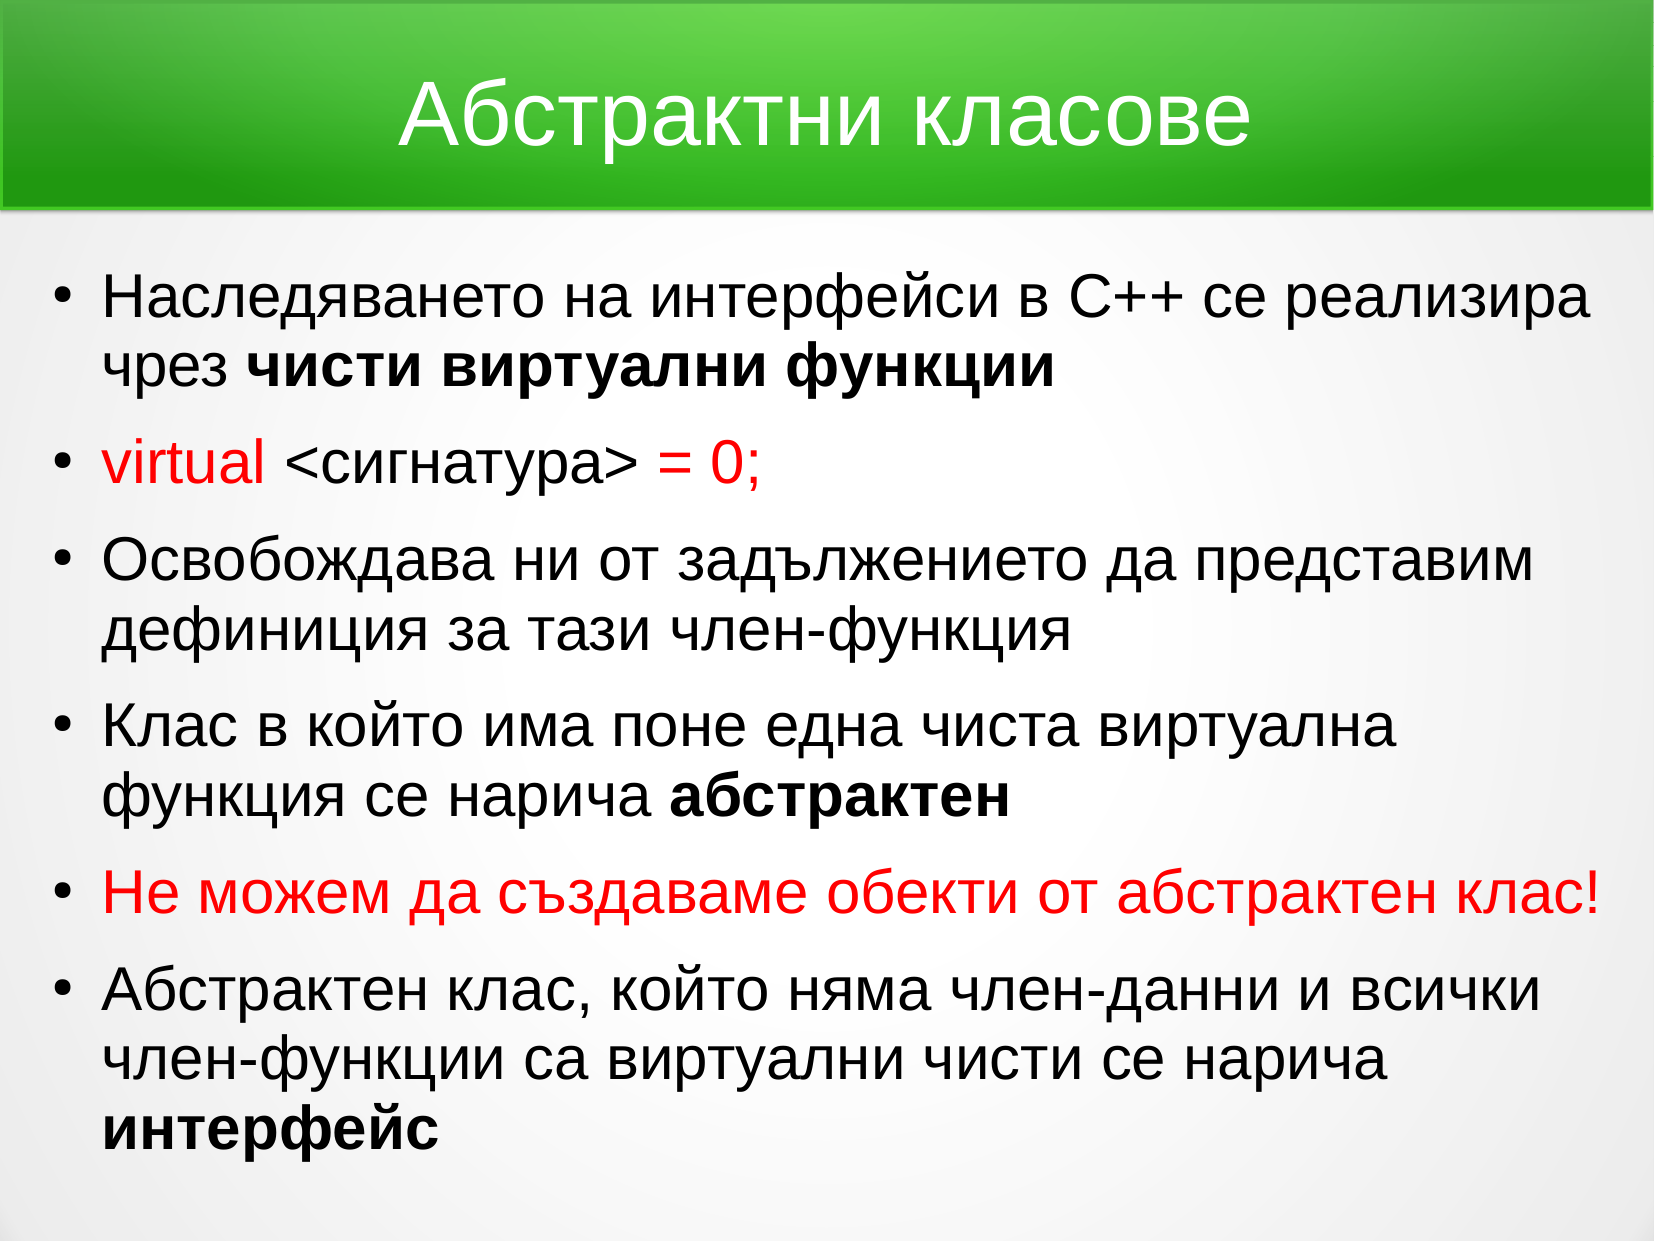

# Абстрактни класове
Наследяването на интерфейси в C++ се реализира чрез чисти виртуални функции
virtual <сигнатура> = 0;
Освобождава ни от задължението да представим дефиниция за тази член-функция
Клас в който има поне една чиста виртуална функция се нарича абстрактен
Не можем да създаваме обекти от абстрактен клас!
Абстрактен клас, който няма член-данни и всички член-функции са виртуални чисти се нарича интерфейс